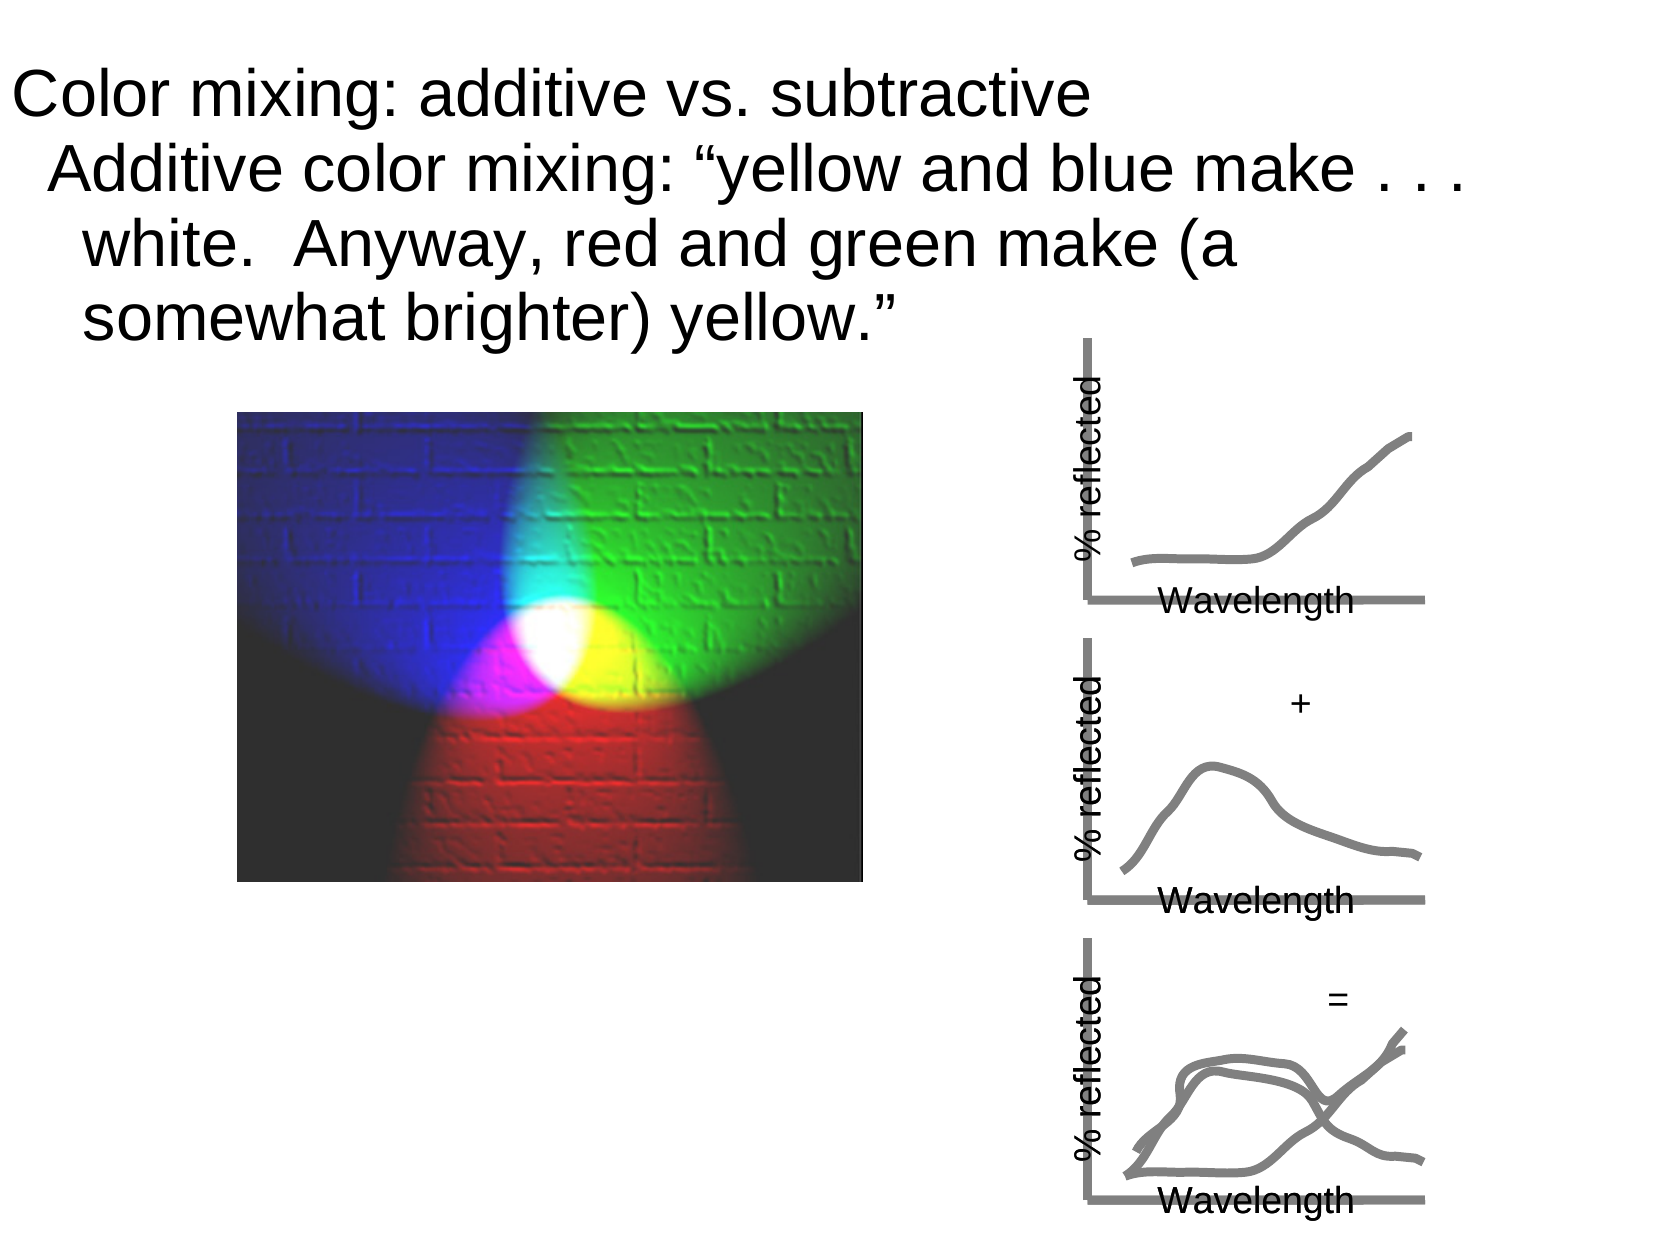

# Color mixing: additive vs. subtractive
Additive color mixing: “yellow and blue make . . . white. Anyway, red and green make (a somewhat brighter) yellow.”
% reflected
Wavelength
% reflected
% reflected
+
Wavelength
Wavelength
% reflected
% reflected
=
Wavelength
Wavelength